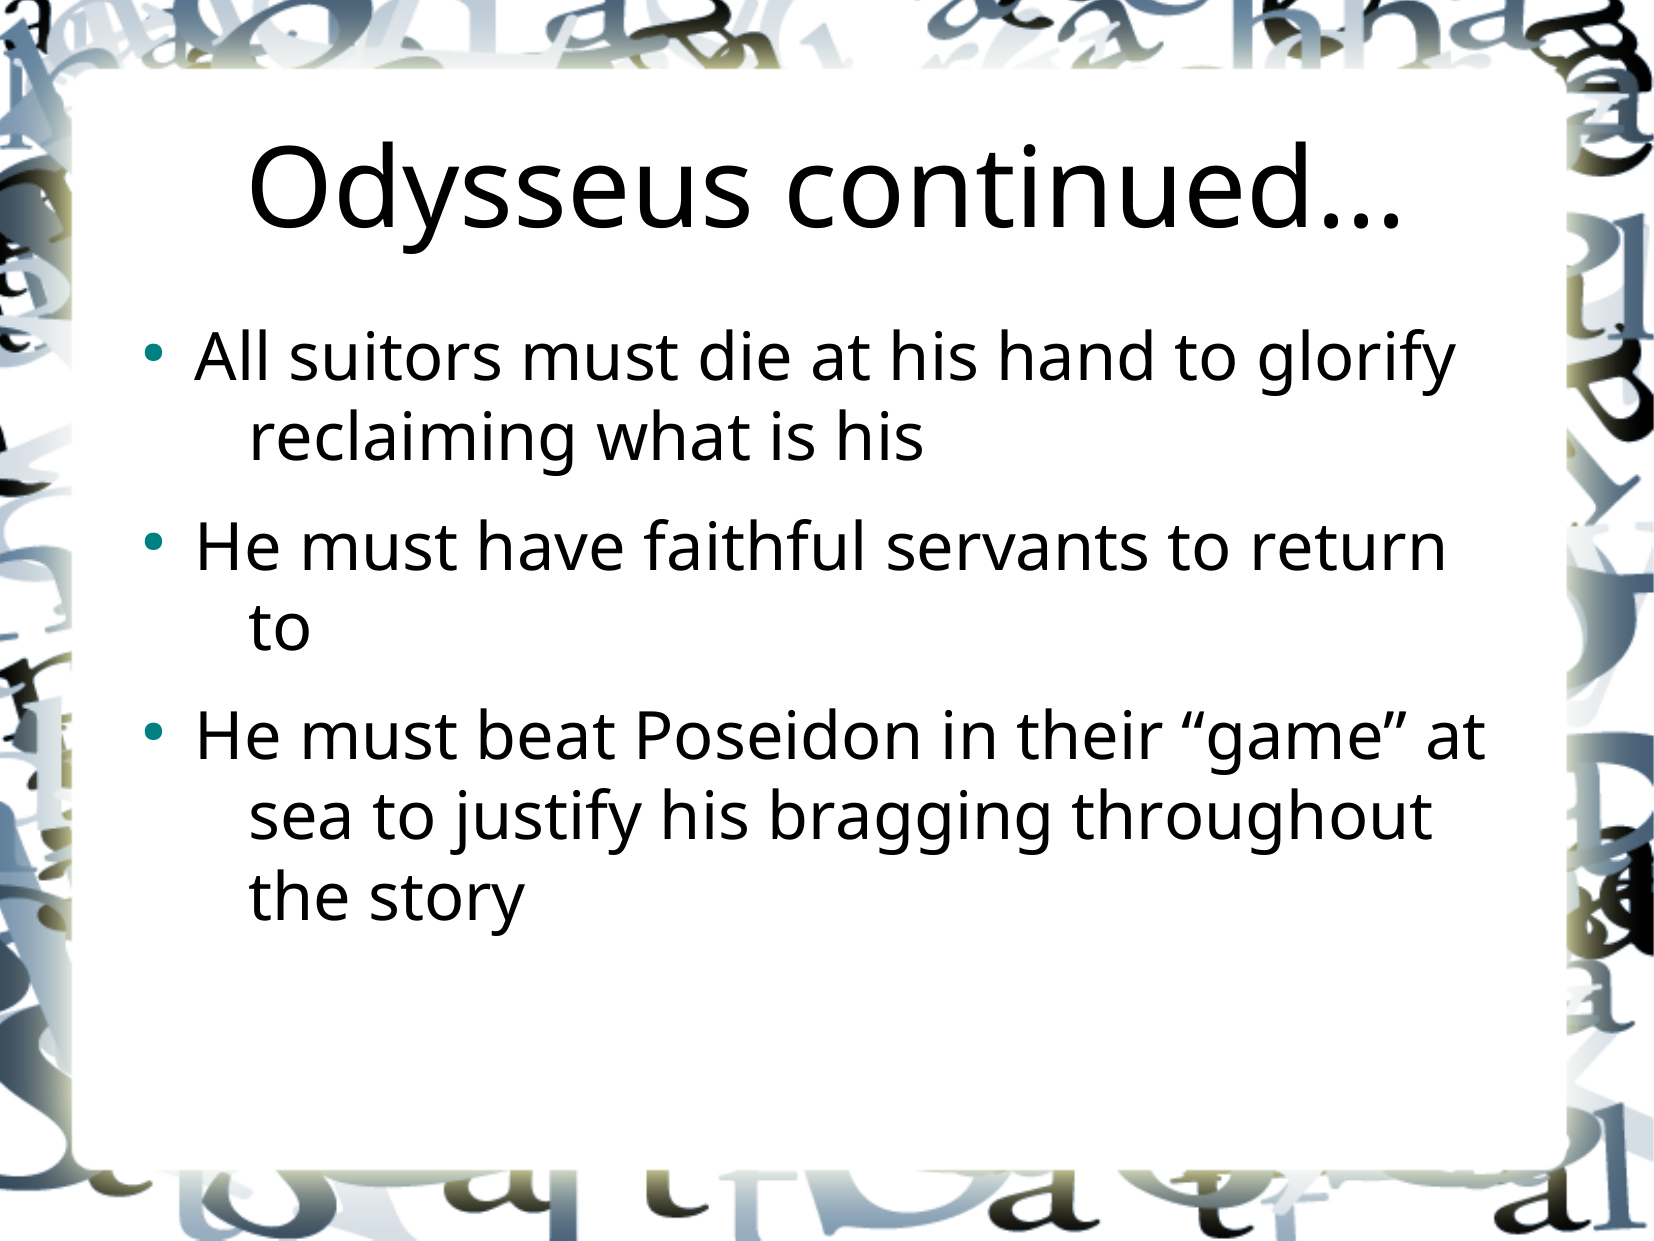

# Odysseus continued...
All suitors must die at his hand to glorify reclaiming what is his
He must have faithful servants to return to
He must beat Poseidon in their “game” at sea to justify his bragging throughout the story